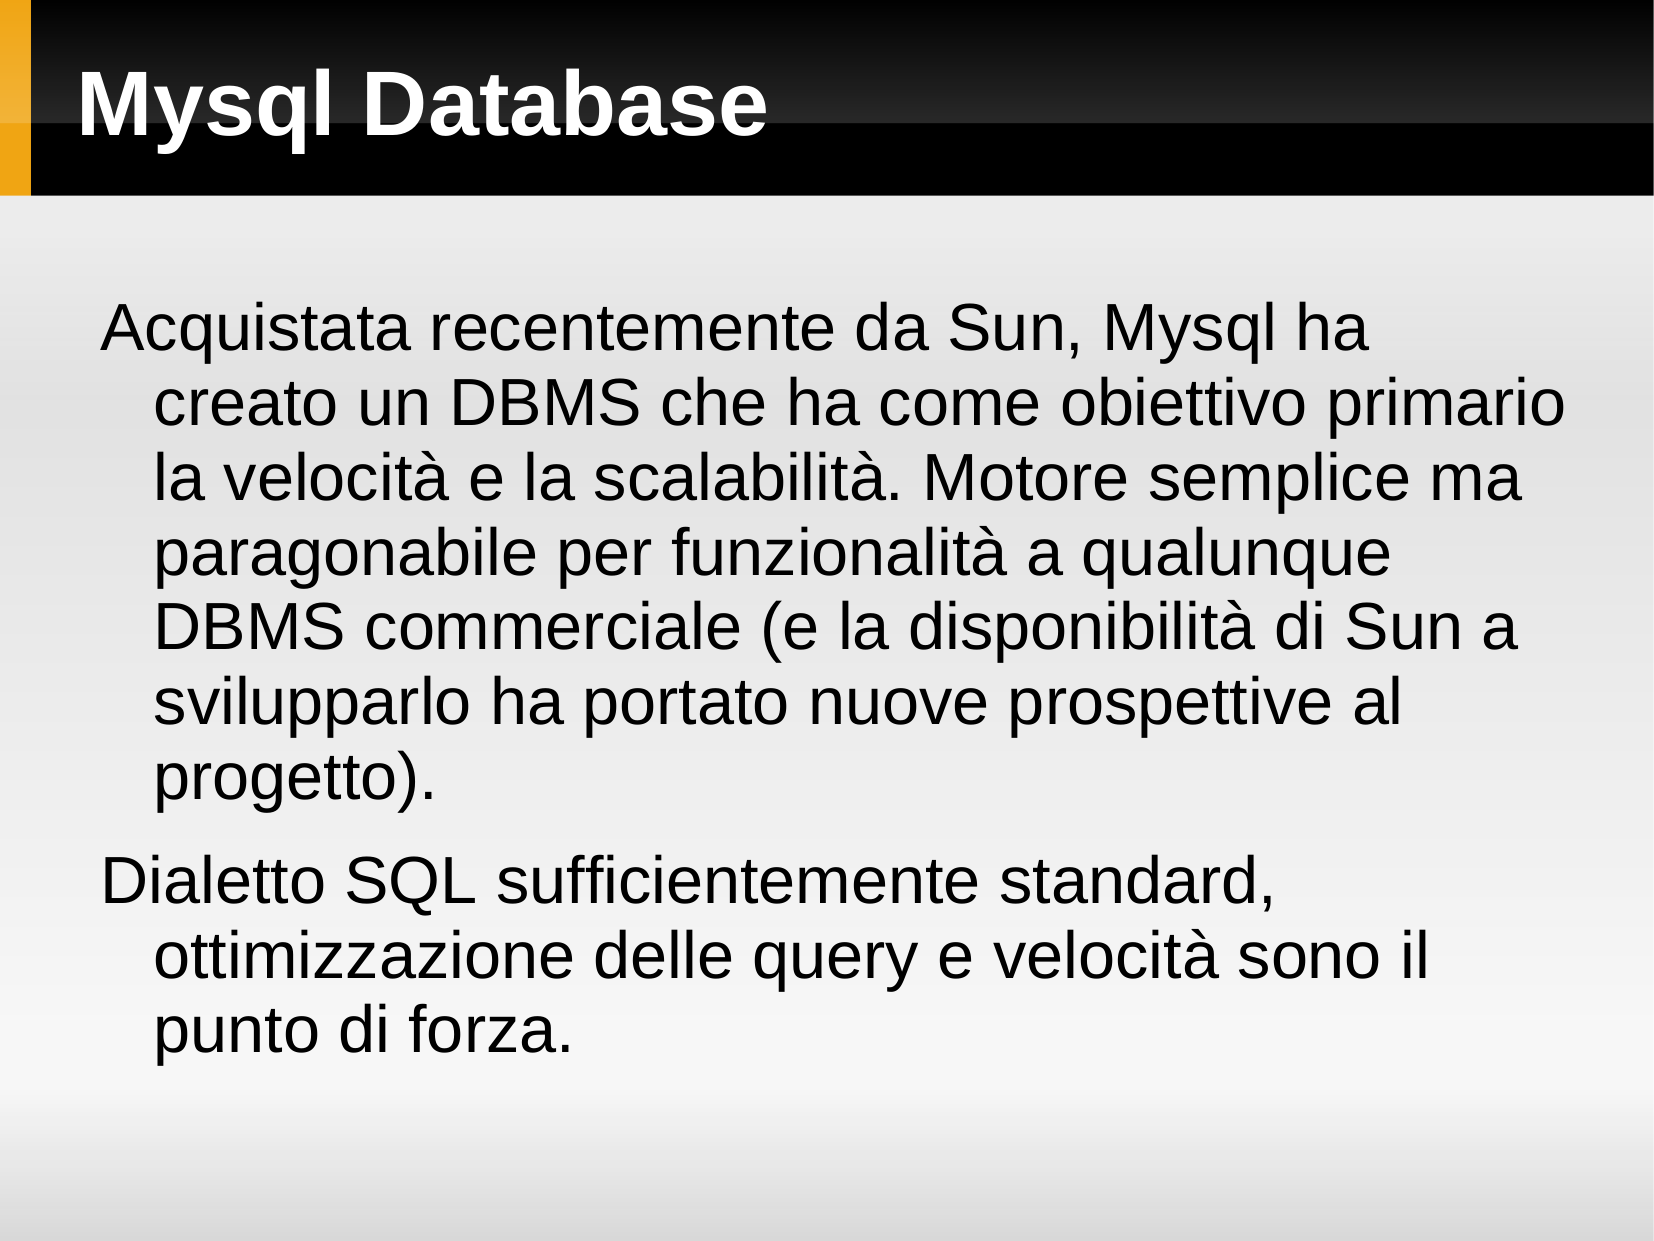

# Mysql Database
Acquistata recentemente da Sun, Mysql ha creato un DBMS che ha come obiettivo primario la velocità e la scalabilità. Motore semplice ma paragonabile per funzionalità a qualunque DBMS commerciale (e la disponibilità di Sun a svilupparlo ha portato nuove prospettive al progetto).
Dialetto SQL sufficientemente standard, ottimizzazione delle query e velocità sono il punto di forza.